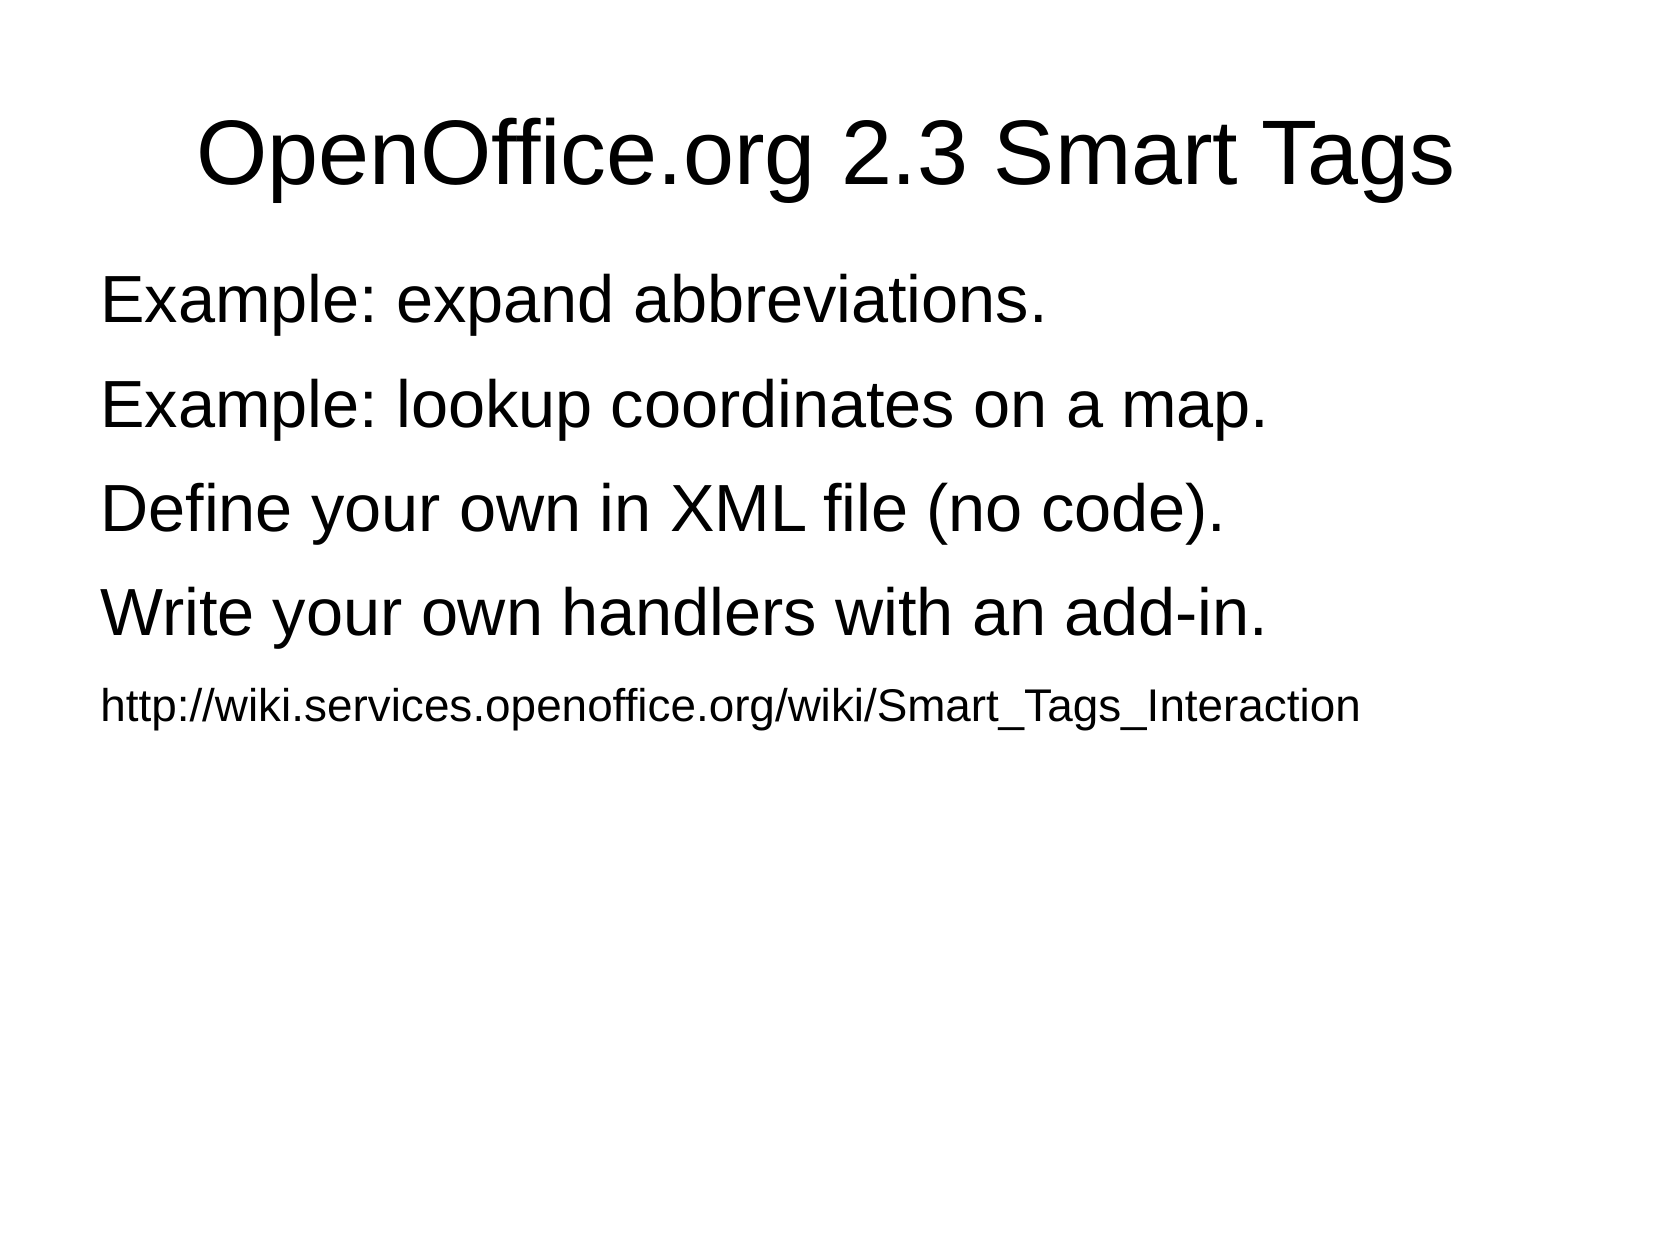

# OpenOffice.org 2.3 Smart Tags
Example: expand abbreviations.
Example: lookup coordinates on a map.
Define your own in XML file (no code).
Write your own handlers with an add-in.
http://wiki.services.openoffice.org/wiki/Smart_Tags_Interaction